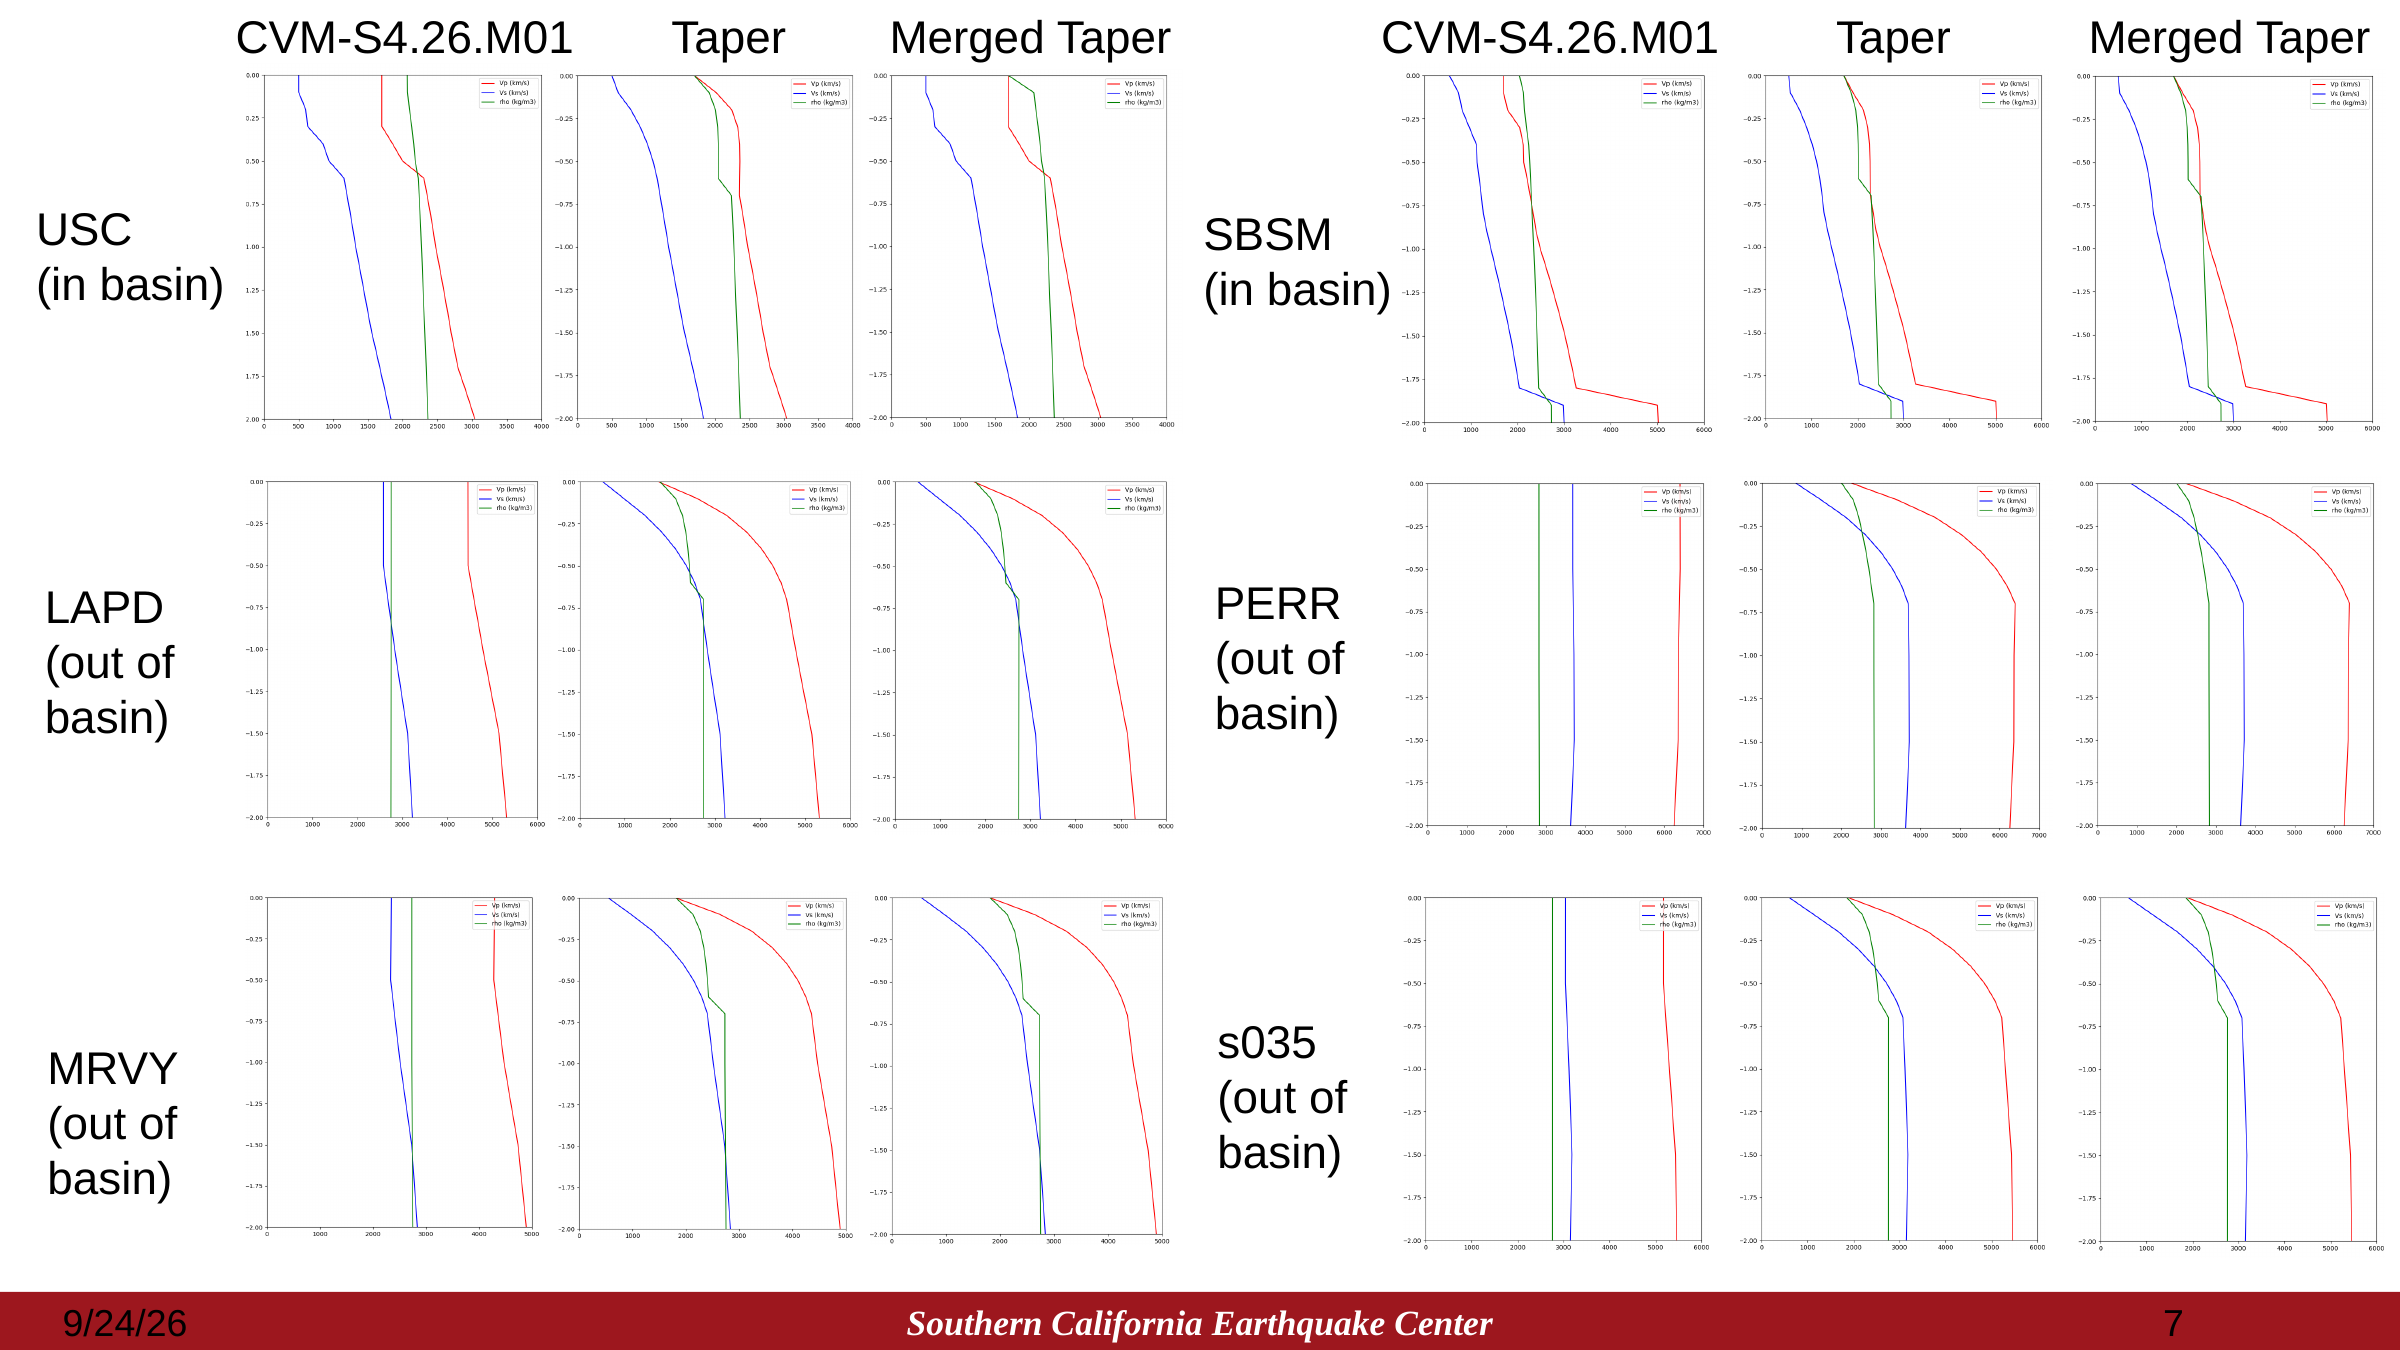

Taper
Merged Taper
CVM-S4.26.M01
Taper
Merged Taper
CVM-S4.26.M01
USC
(in basin)
SBSM
(in basin)
PERR (out of basin)
LAPD (out of basin)
s035 (out of basin)
MRVY (out of basin)
Southern California Earthquake Center